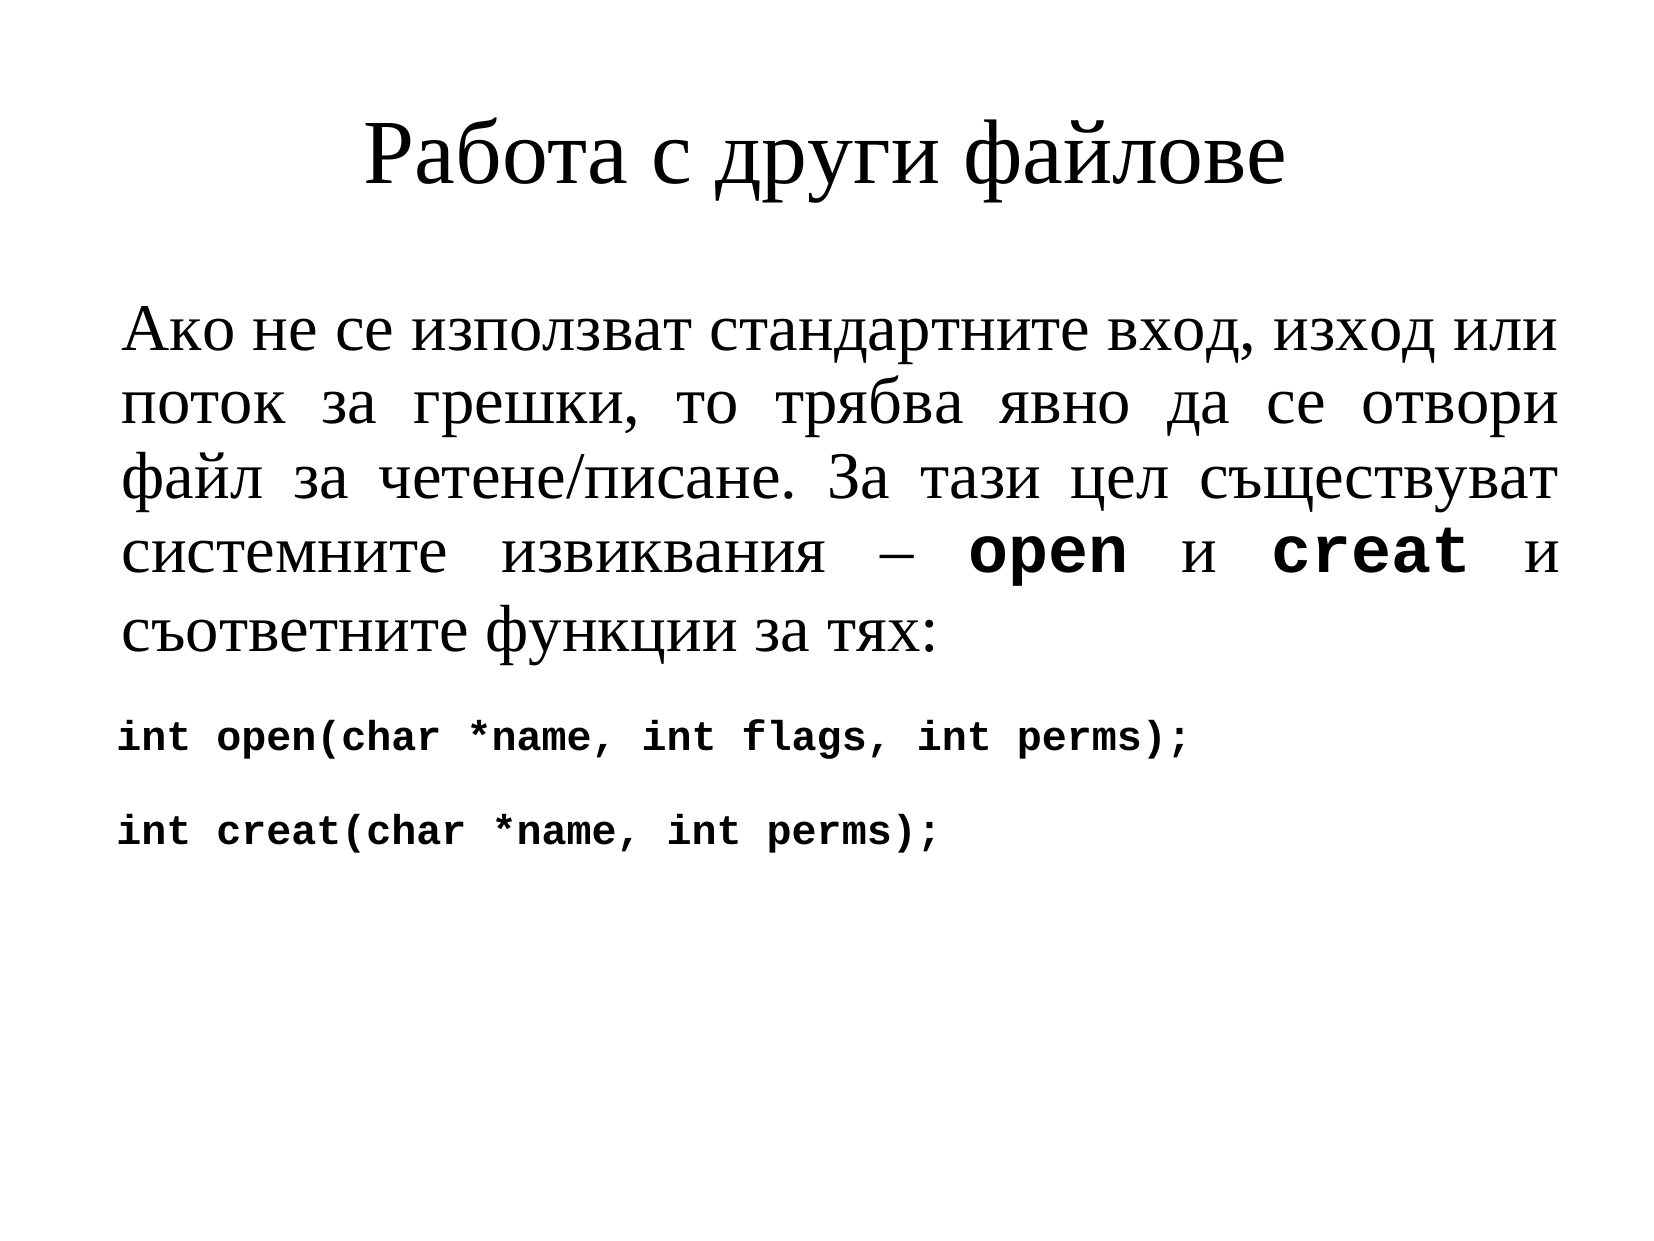

# Работа с други файлове
Ако не се използват стандартните вход, изход или поток за грешки, то трябва явно да се отвори файл за четене/писане. За тази цел съществуват системните извиквания – open и creat и съответните функции за тях:
int open(char *name, int flags, int perms);
int creat(char *name, int perms);